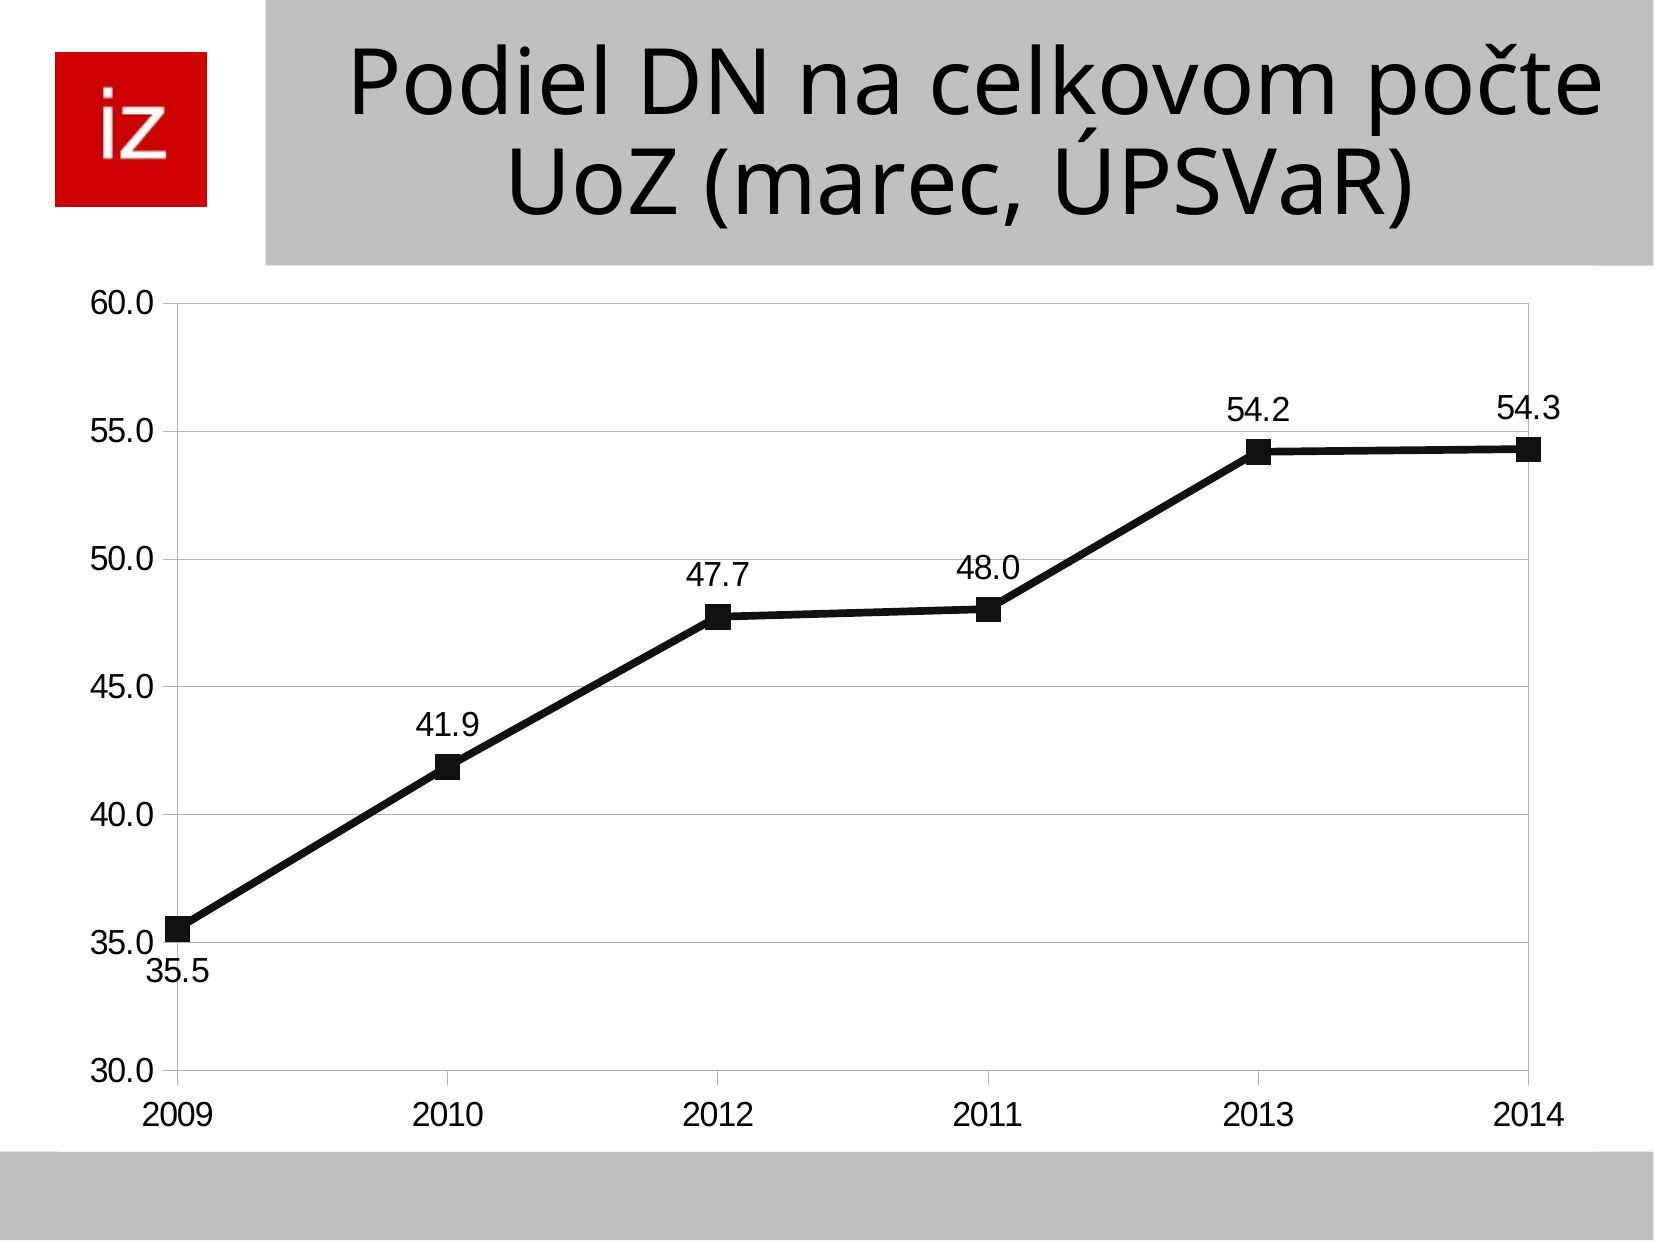

# Podiel DN na celkovom počte UoZ (marec, ÚPSVaR)